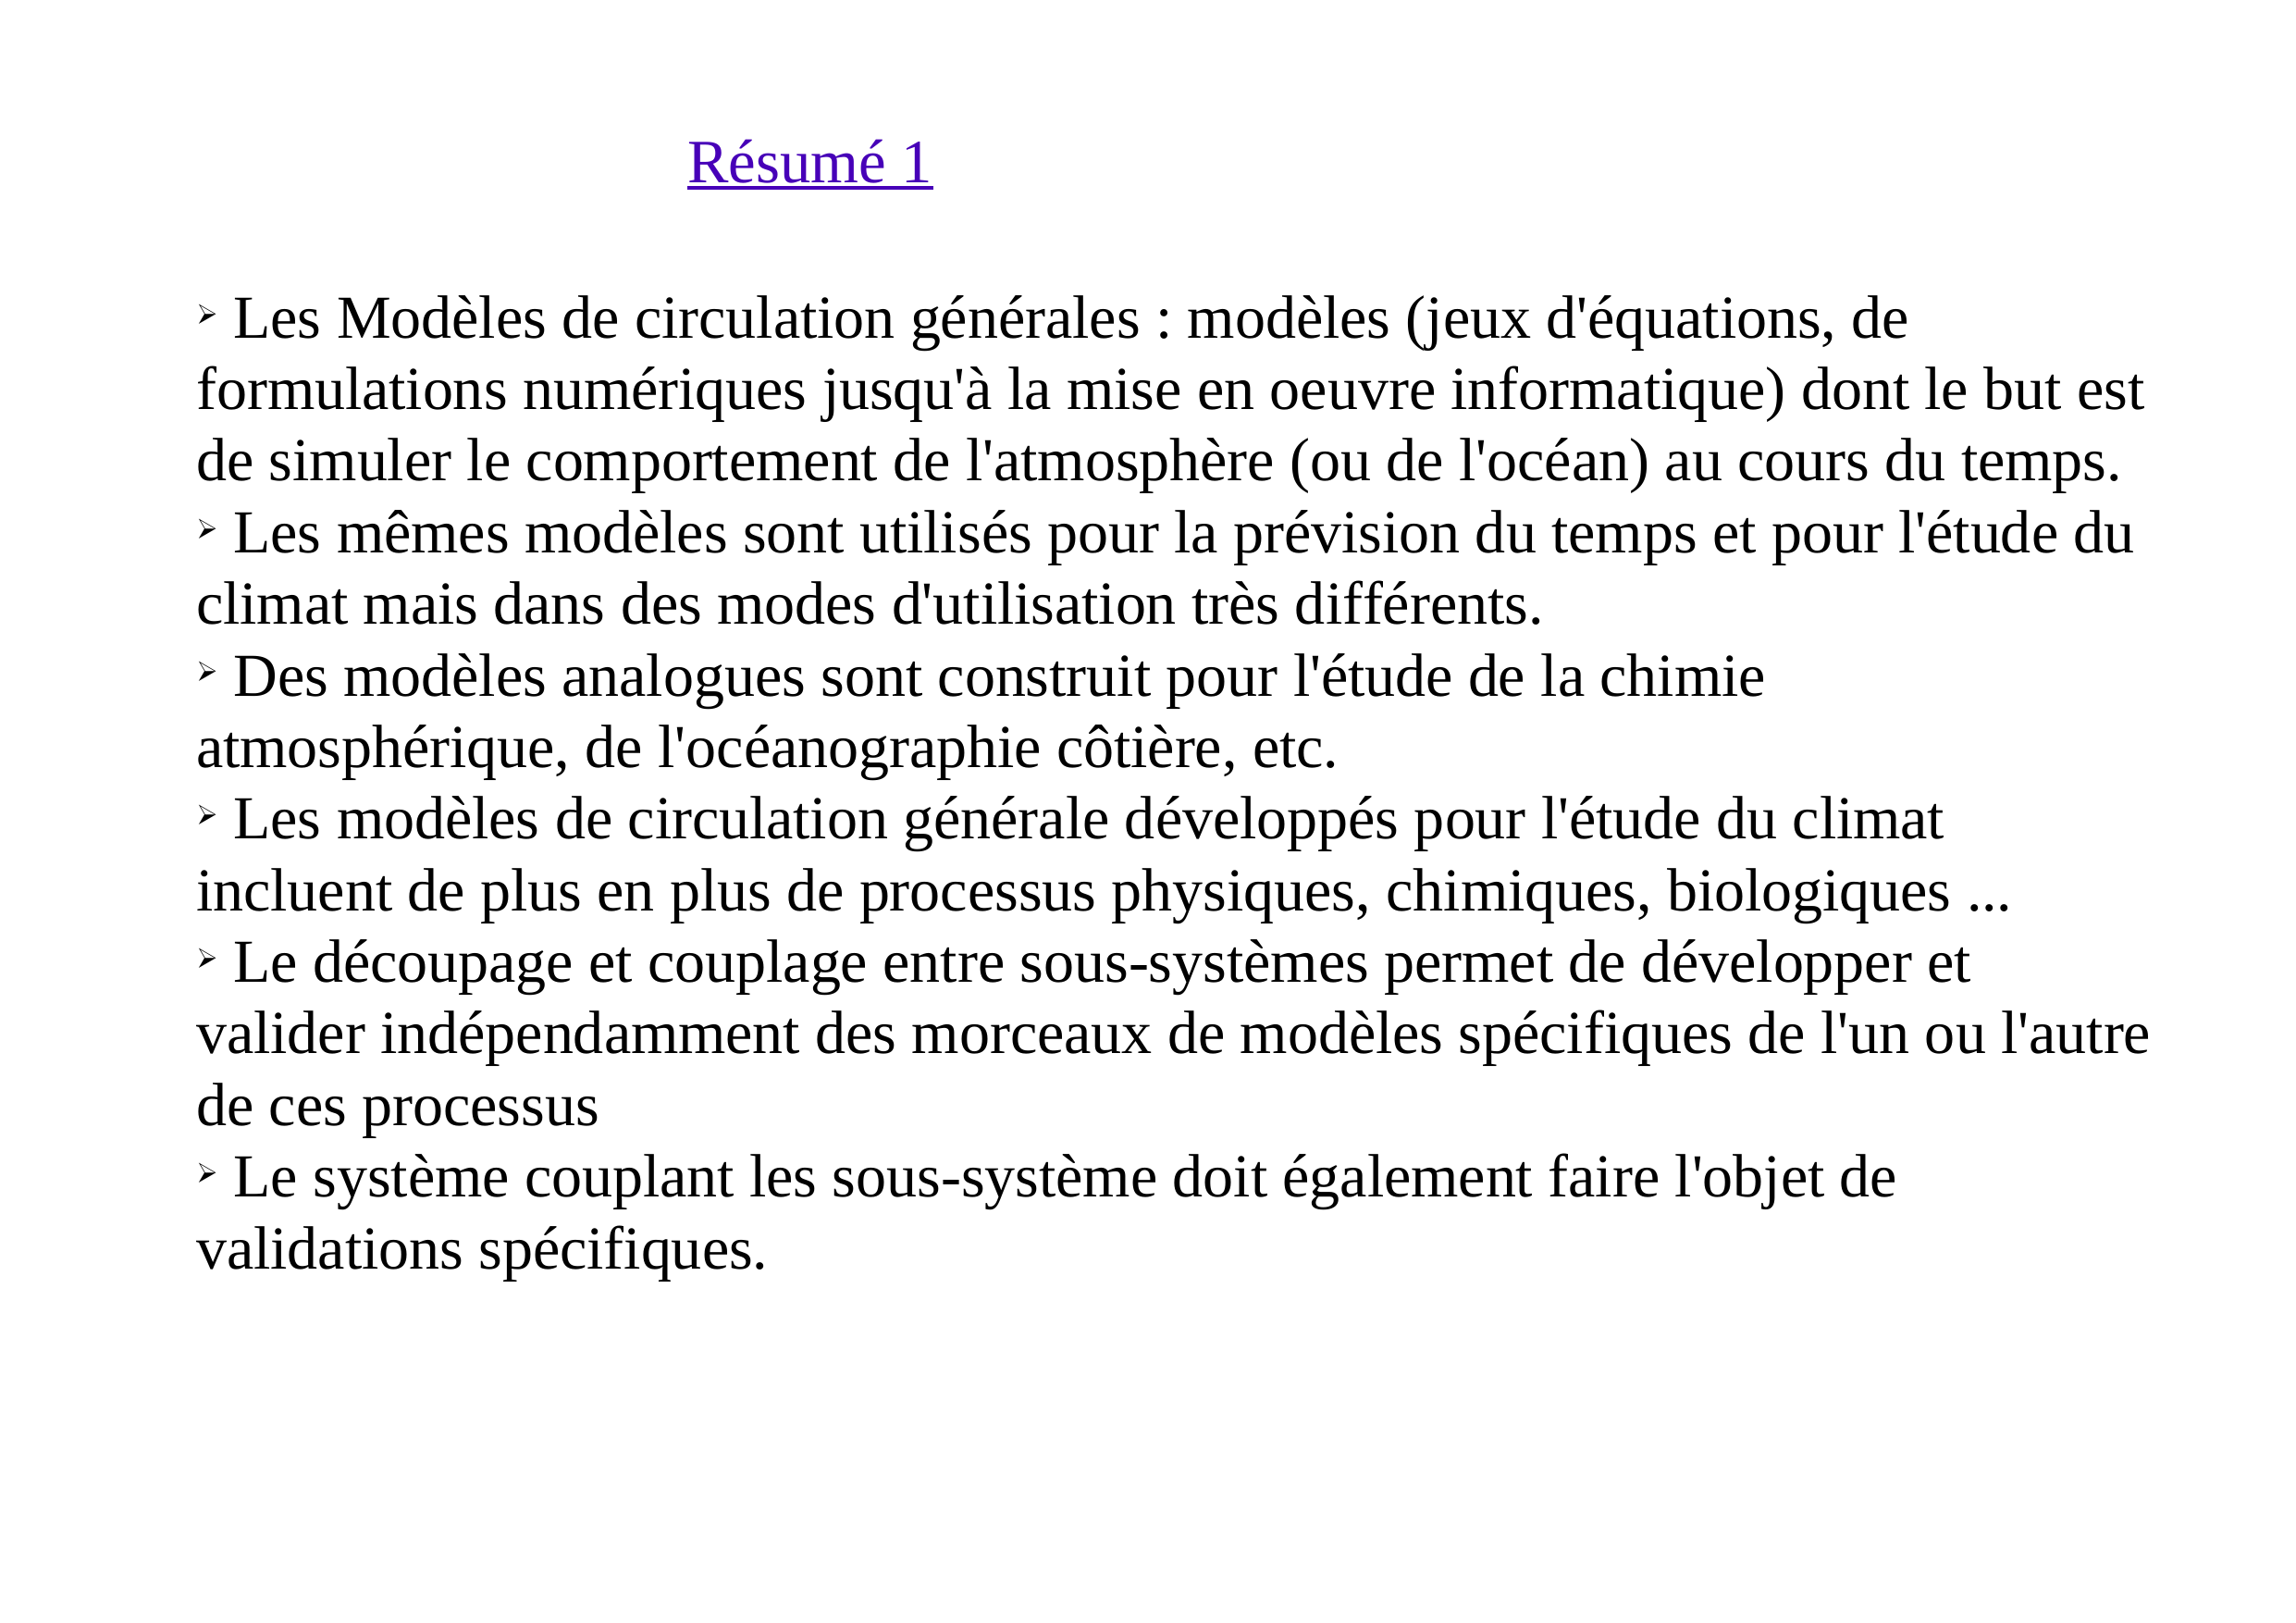

Résumé 1
 Les Modèles de circulation générales : modèles (jeux d'équations, de formulations numériques jusqu'à la mise en oeuvre informatique) dont le but est de simuler le comportement de l'atmosphère (ou de l'océan) au cours du temps.
 Les mêmes modèles sont utilisés pour la prévision du temps et pour l'étude du climat mais dans des modes d'utilisation très différents.
 Des modèles analogues sont construit pour l'étude de la chimie atmosphérique, de l'océanographie côtière, etc.
 Les modèles de circulation générale développés pour l'étude du climat incluent de plus en plus de processus physiques, chimiques, biologiques ...
 Le découpage et couplage entre sous-systèmes permet de développer et valider indépendamment des morceaux de modèles spécifiques de l'un ou l'autre de ces processus
 Le système couplant les sous-système doit également faire l'objet de validations spécifiques.